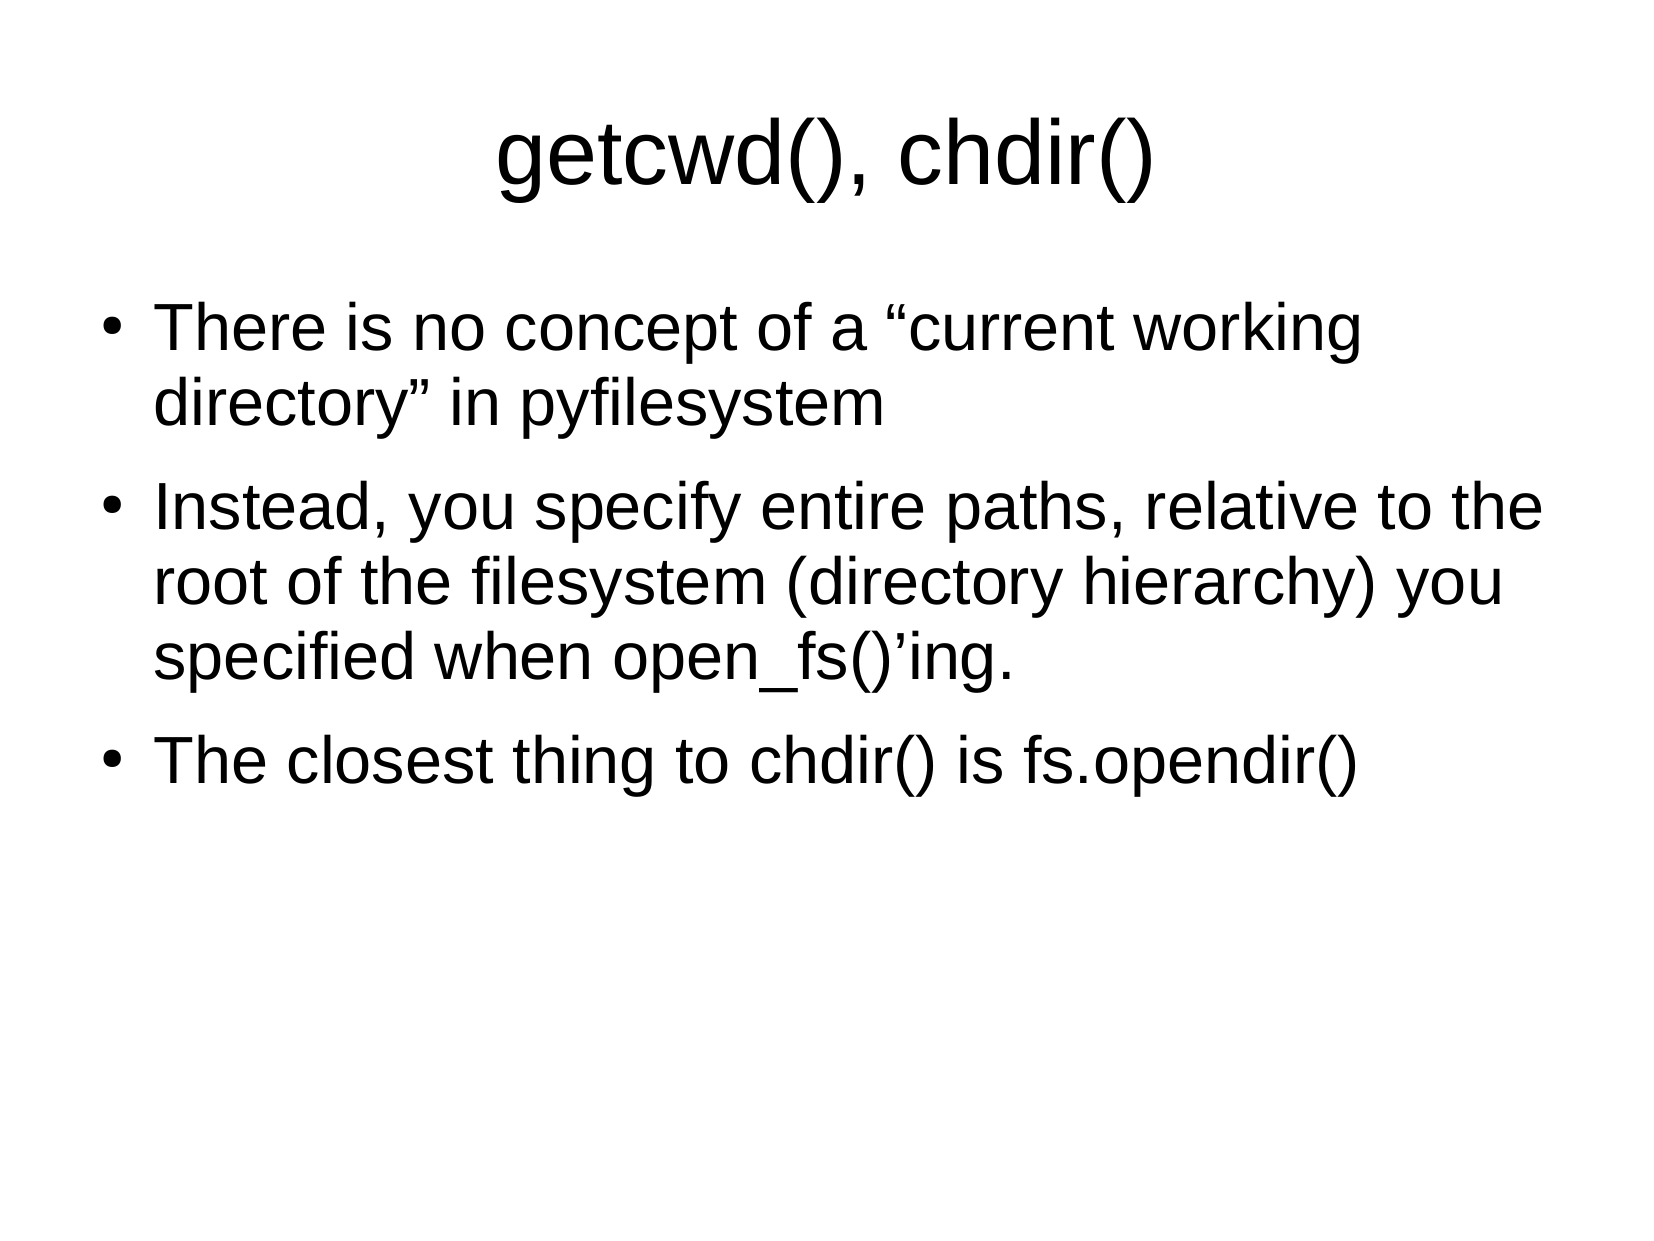

# getcwd(), chdir()
There is no concept of a “current working directory” in pyfilesystem
Instead, you specify entire paths, relative to the root of the filesystem (directory hierarchy) you specified when open_fs()’ing.
The closest thing to chdir() is fs.opendir()